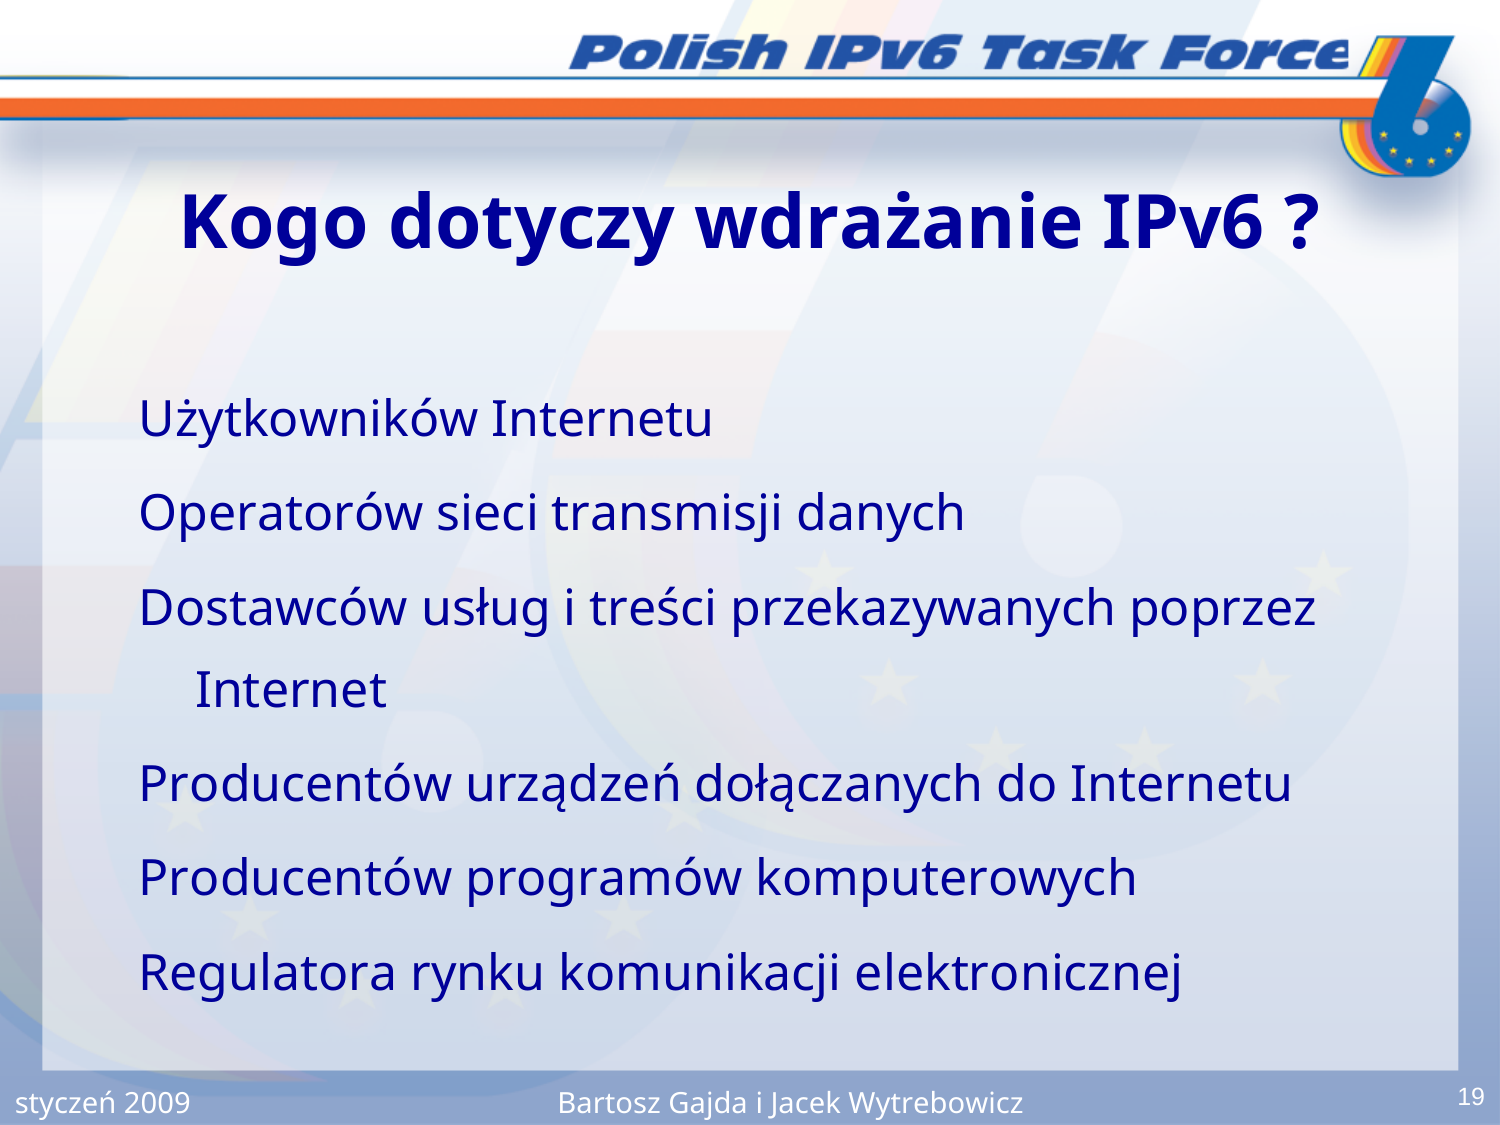

# Kogo dotyczy wdrażanie IPv6 ?
Użytkowników Internetu
Operatorów sieci transmisji danych
Dostawców usług i treści przekazywanych poprzez Internet
Producentów urządzeń dołączanych do Internetu
Producentów programów komputerowych
Regulatora rynku komunikacji elektronicznej
styczeń 2009
Bartosz Gajda i Jacek Wytrebowicz
19